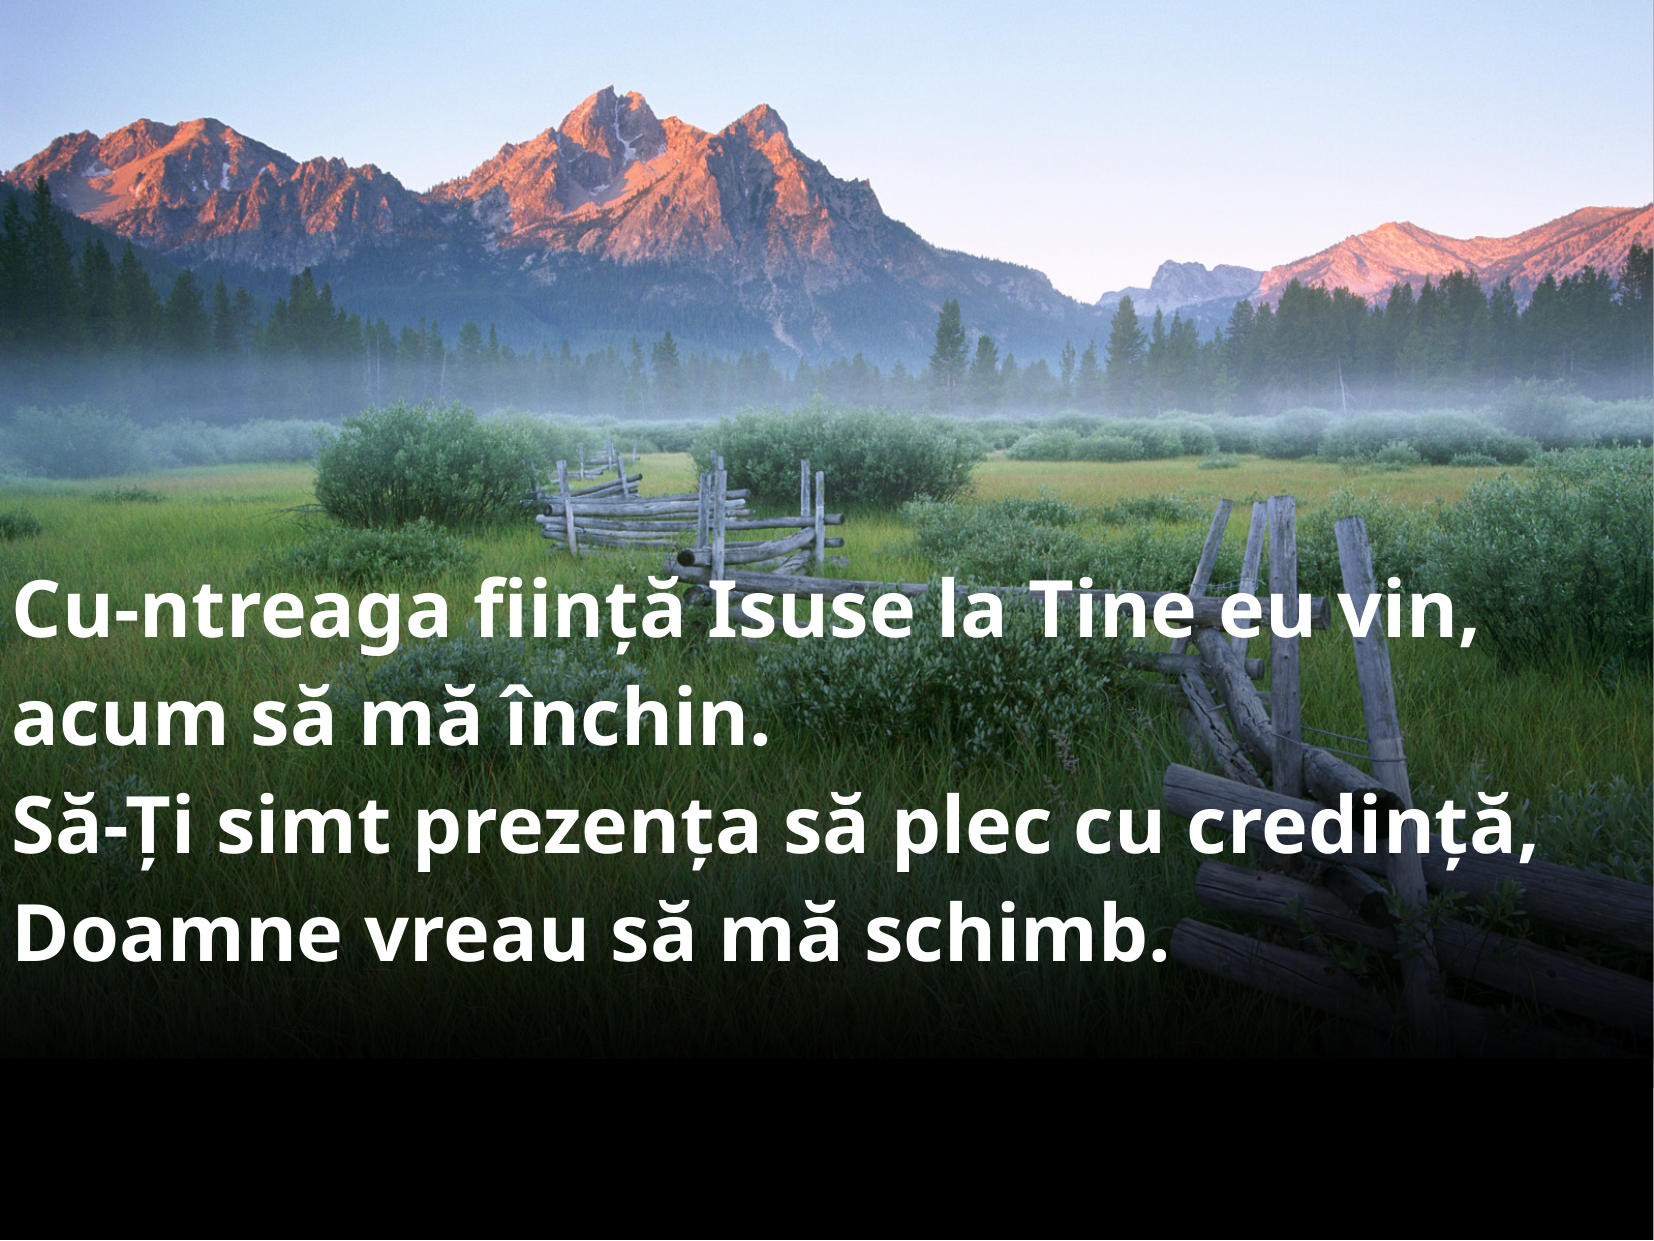

Cu-ntreaga fiinţă Isuse la Tine eu vin,
acum să mă închin.
Să-Ţi simt prezenţa să plec cu credinţă,
Doamne vreau să mă schimb.